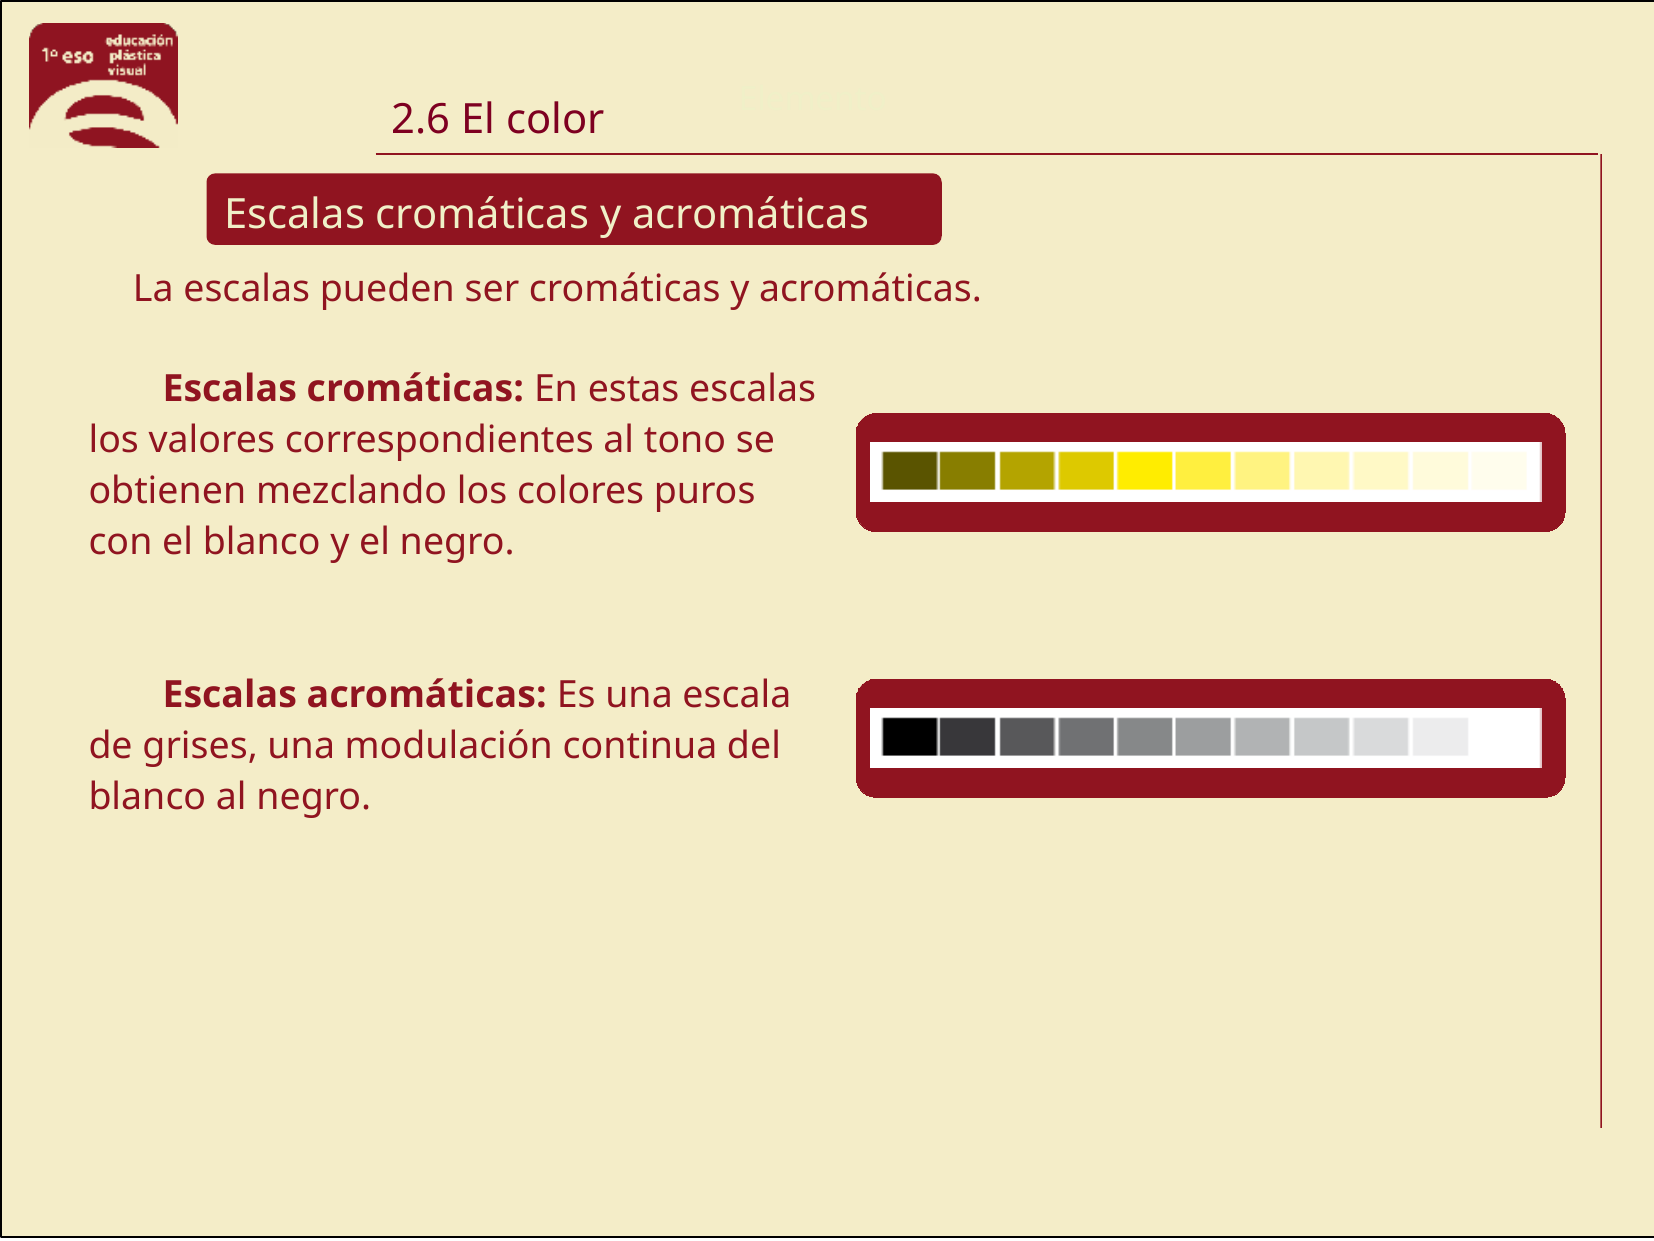

Elemento
2.6 El color
Escalas cromáticas y acromáticas
	La escalas pueden ser cromáticas y acromáticas.
#
	Escalas cromáticas: En estas escalas los valores correspondientes al tono se obtienen mezclando los colores puros con el blanco y el negro.
	Escalas acromáticas: Es una escala de grises, una modulación continua del blanco al negro.